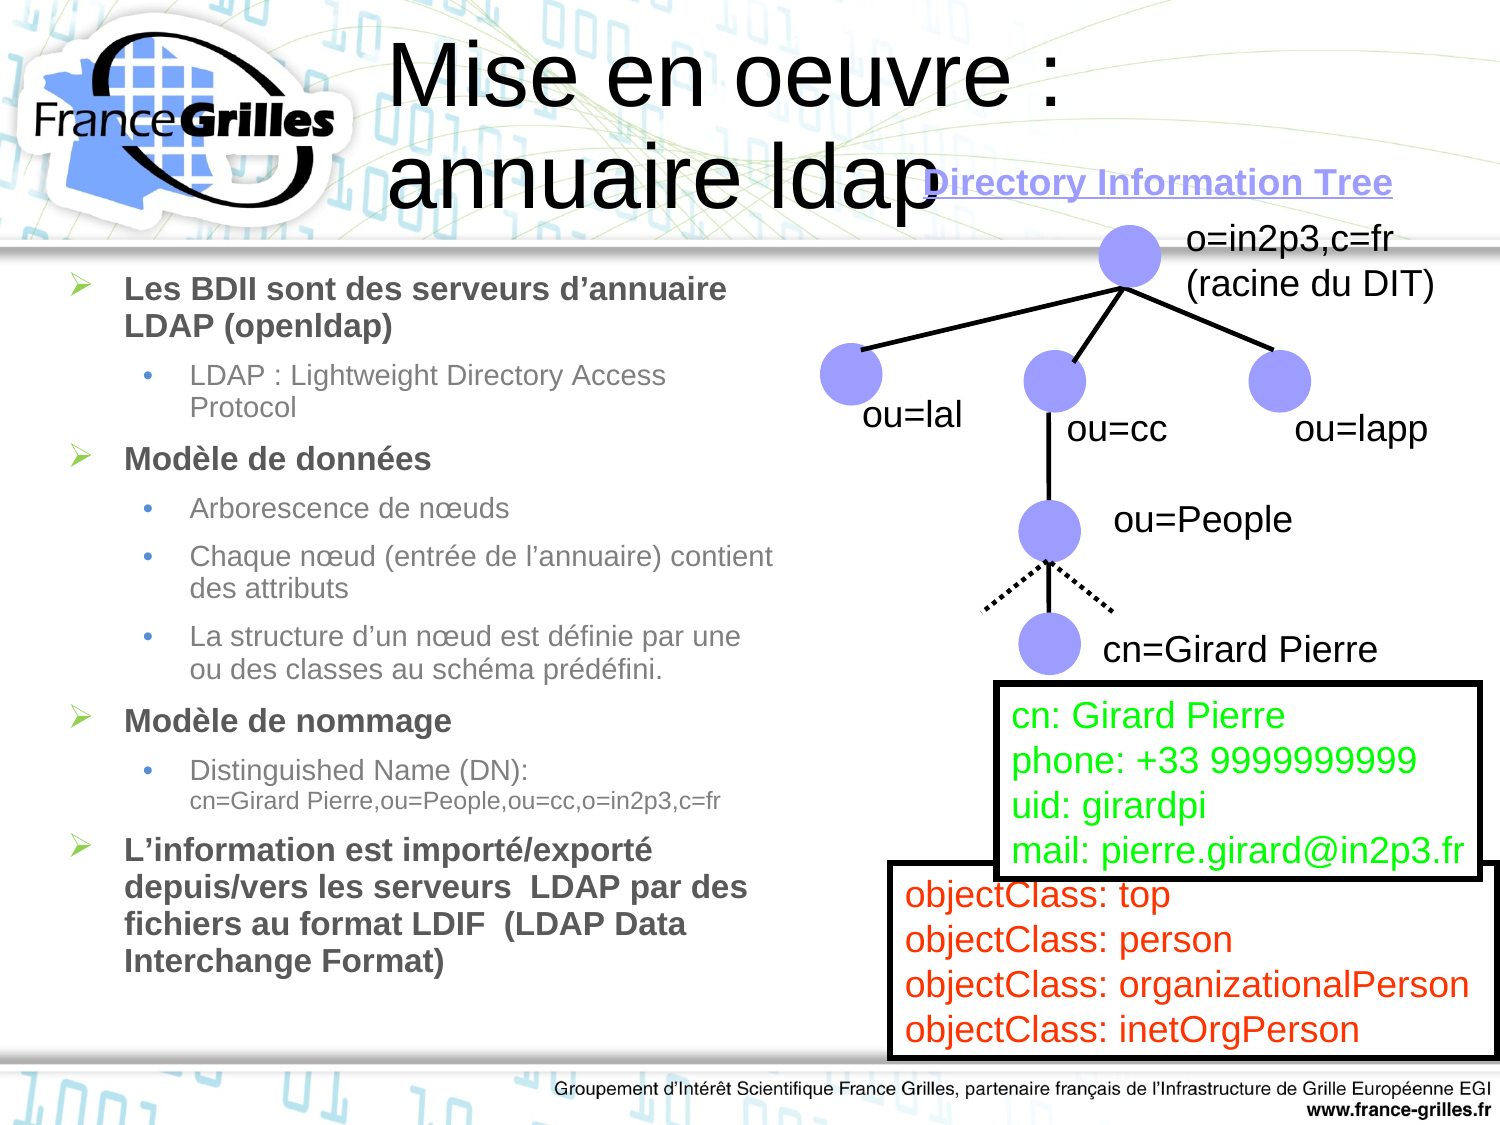

# Mise en oeuvre : annuaire ldap
Directory Information Tree
o=in2p3,c=fr
(racine du DIT)
ou=lal
ou=cc
ou=lapp
ou=People
cn=Girard Pierre
cn: Girard Pierre
phone: +33 9999999999
uid: girardpi
mail: pierre.girard@in2p3.fr
objectClass: top
objectClass: person
objectClass: organizationalPerson
objectClass: inetOrgPerson
Les BDII sont des serveurs d’annuaire LDAP (openldap)
LDAP : Lightweight Directory Access Protocol
Modèle de données
Arborescence de nœuds
Chaque nœud (entrée de l’annuaire) contient des attributs
La structure d’un nœud est définie par une ou des classes au schéma prédéfini.
Modèle de nommage
Distinguished Name (DN):
cn=Girard Pierre,ou=People,ou=cc,o=in2p3,c=fr
L’information est importé/exporté depuis/vers les serveurs LDAP par des fichiers au format LDIF (LDAP Data Interchange Format)